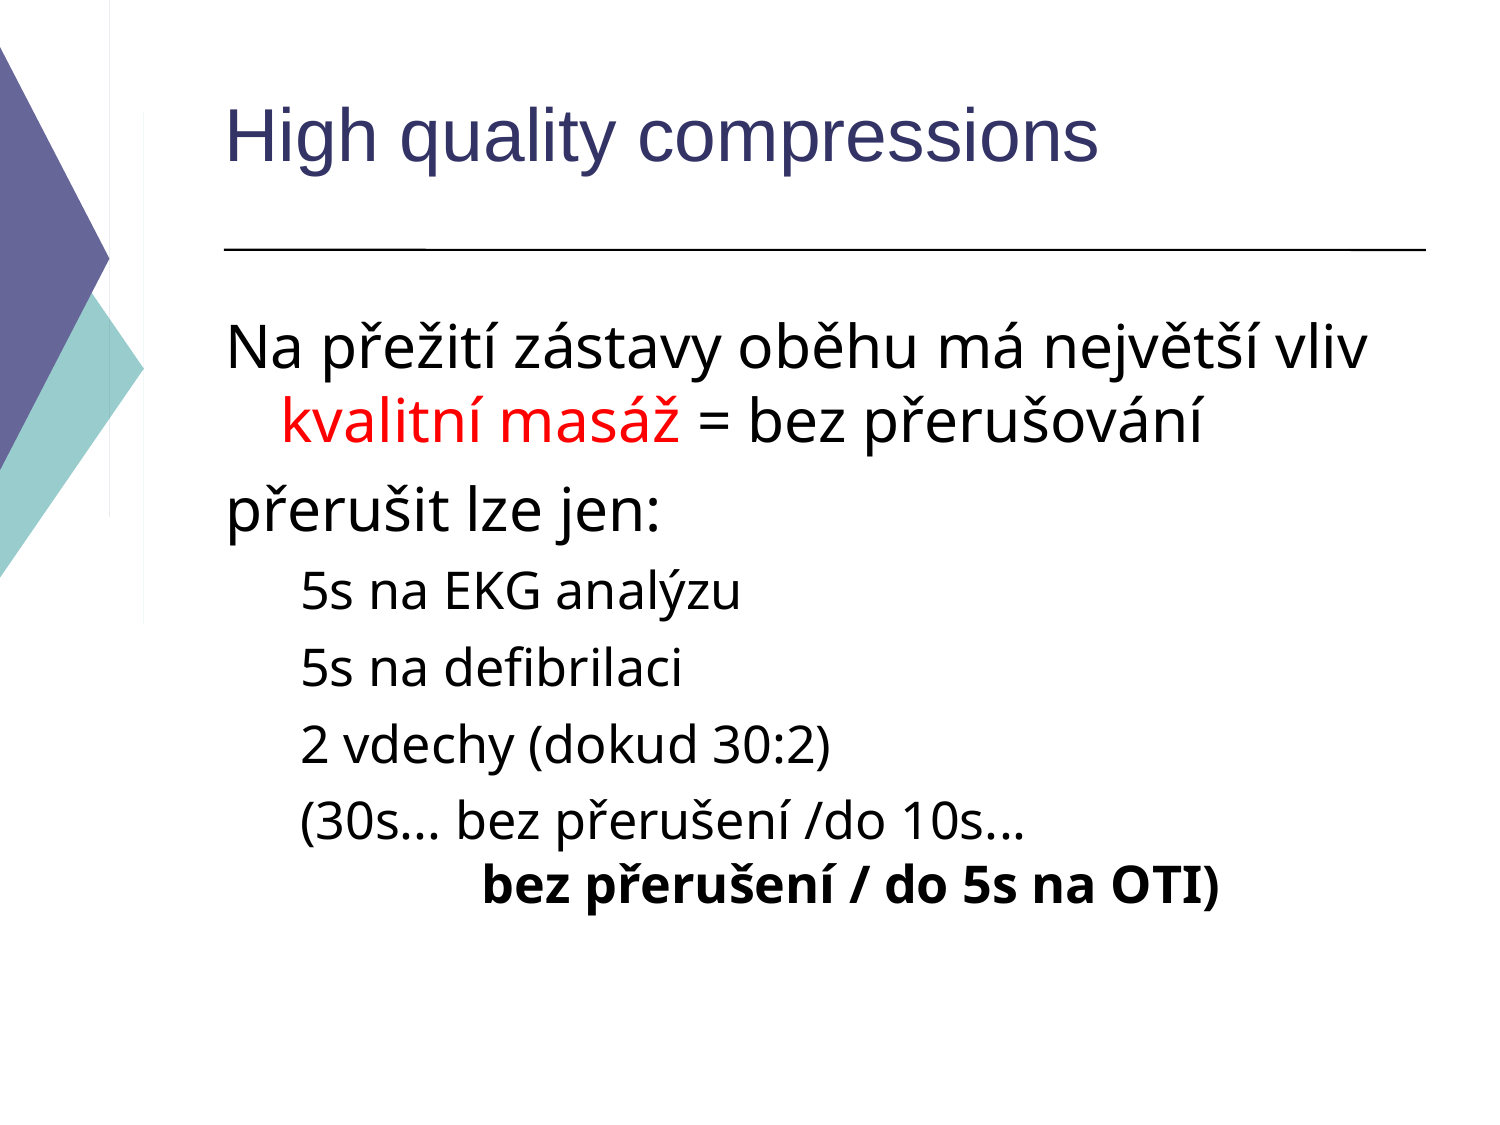

# High quality compressions
Na přežití zástavy oběhu má největší vliv kvalitní masáž = bez přerušování
přerušit lze jen:
5s na EKG analýzu
5s na defibrilaci
2 vdechy (dokud 30:2)
(30s... bez přerušení /do 10s...
 bez přerušení / do 5s na OTI)